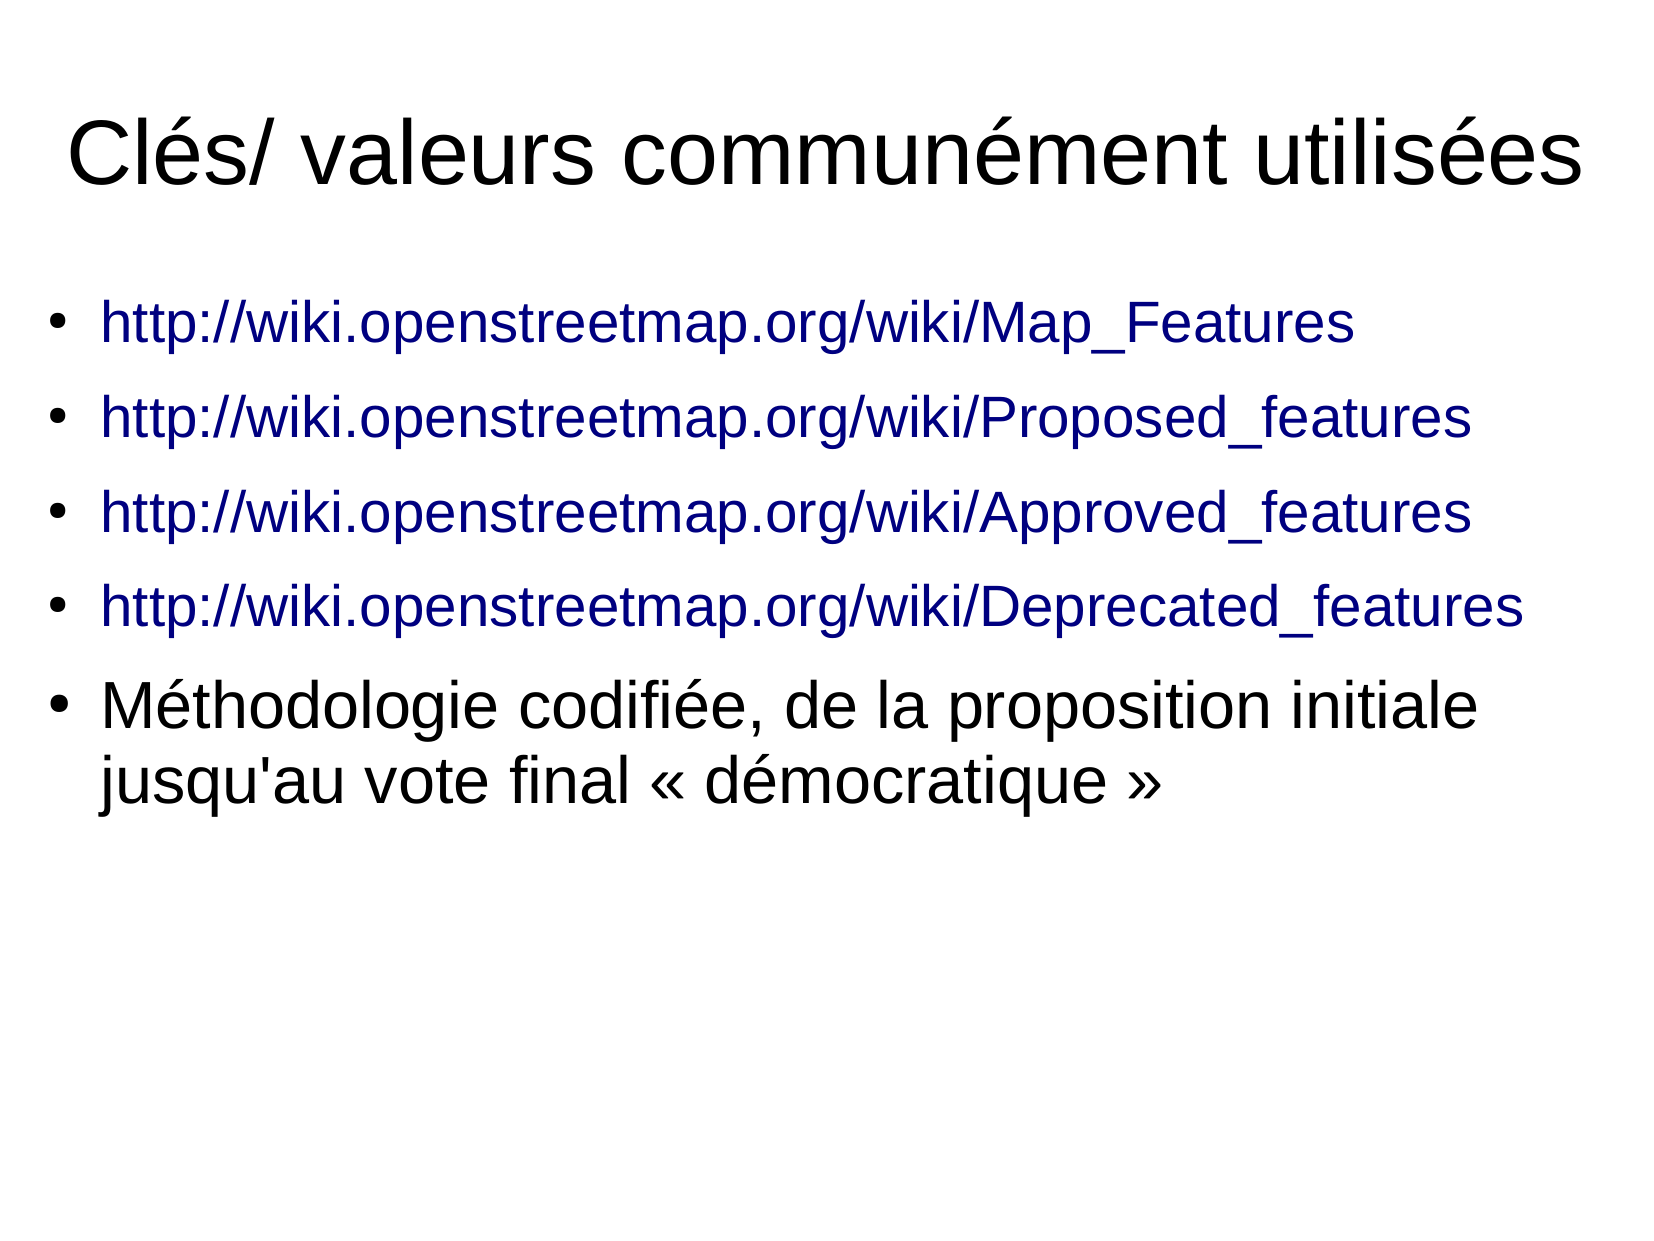

# Clés/ valeurs communément utilisées
http://wiki.openstreetmap.org/wiki/Map_Features
http://wiki.openstreetmap.org/wiki/Proposed_features
http://wiki.openstreetmap.org/wiki/Approved_features
http://wiki.openstreetmap.org/wiki/Deprecated_features
Méthodologie codifiée, de la proposition initiale jusqu'au vote final « démocratique »